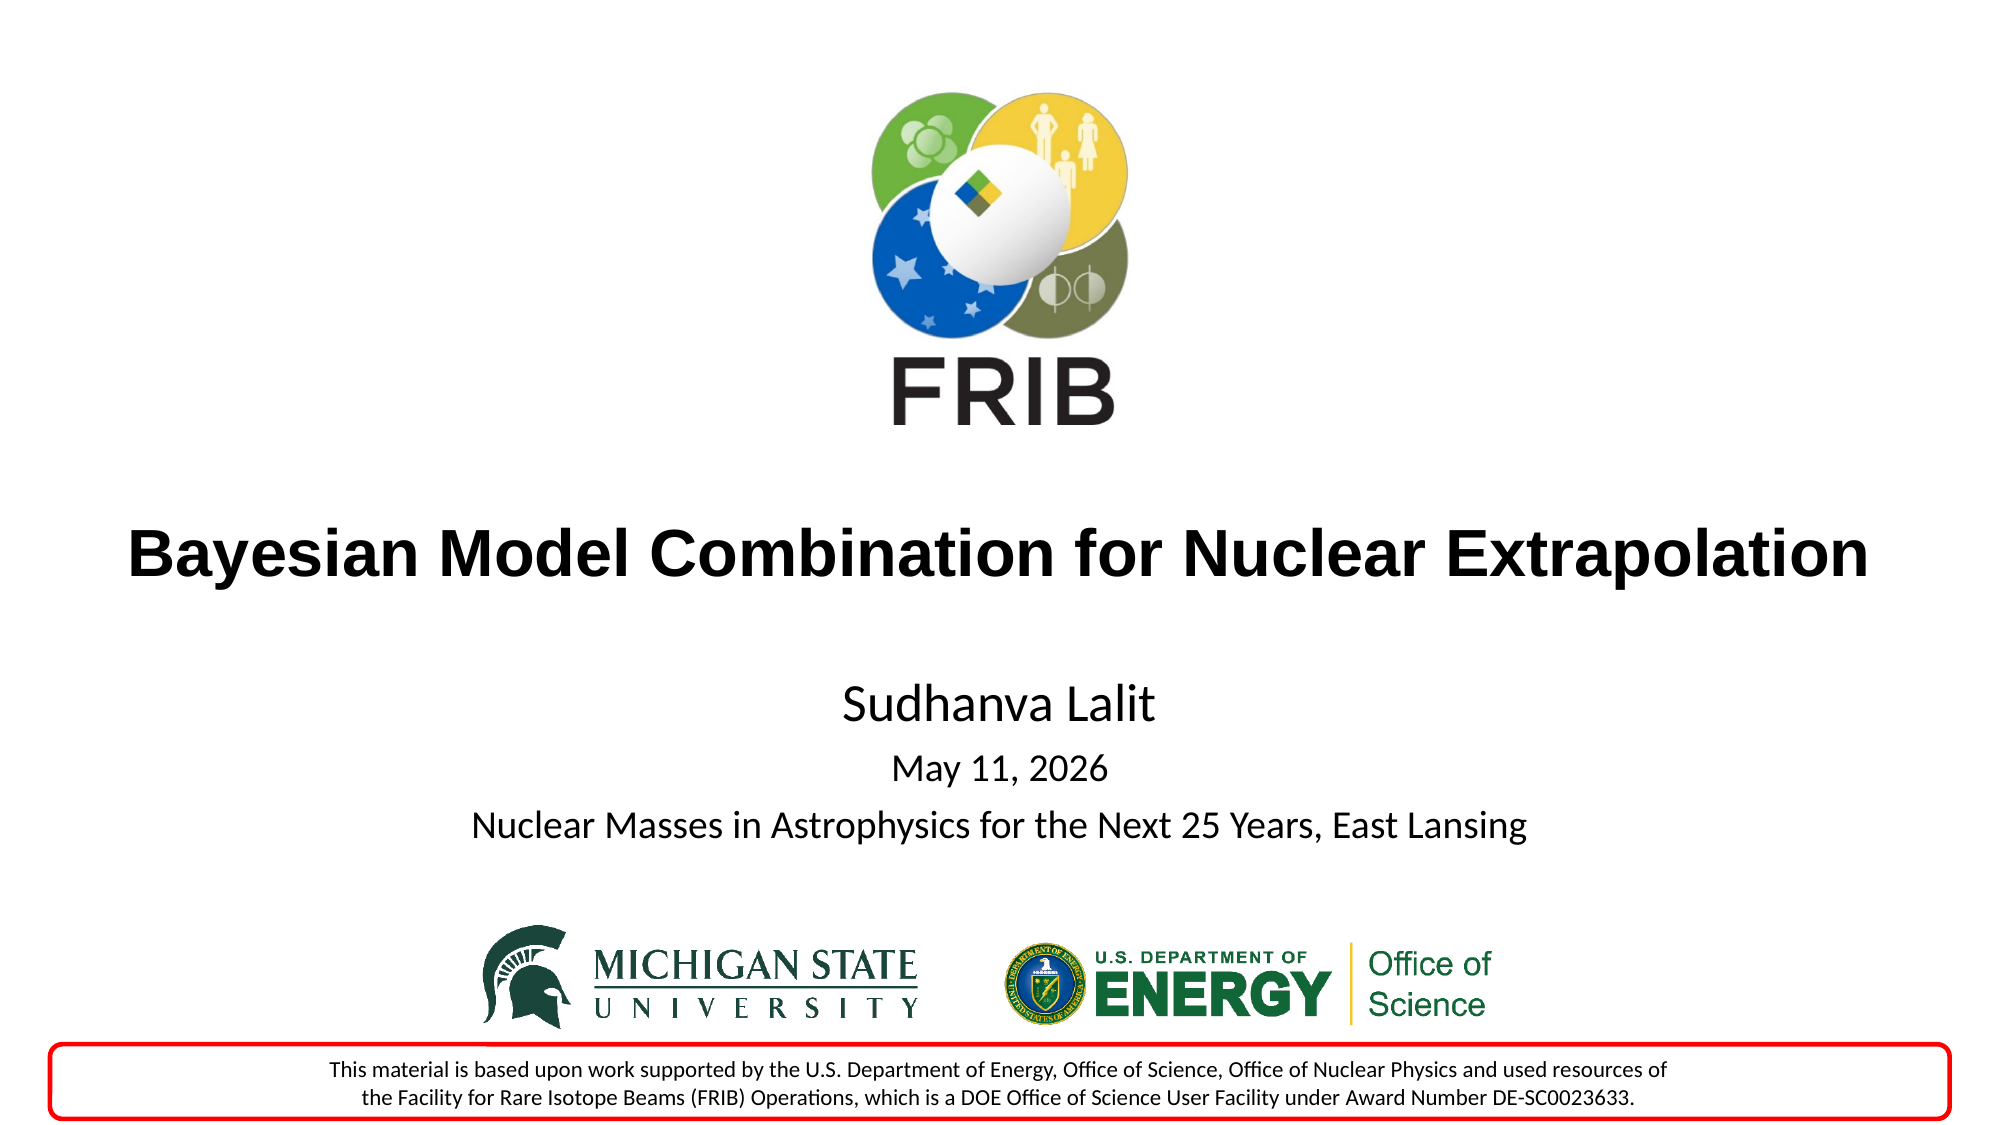

Bayesian Model Combination for Nuclear Extrapolation
# Sudhanva Lalit
May 11, 2026
Nuclear Masses in Astrophysics for the Next 25 Years, East Lansing